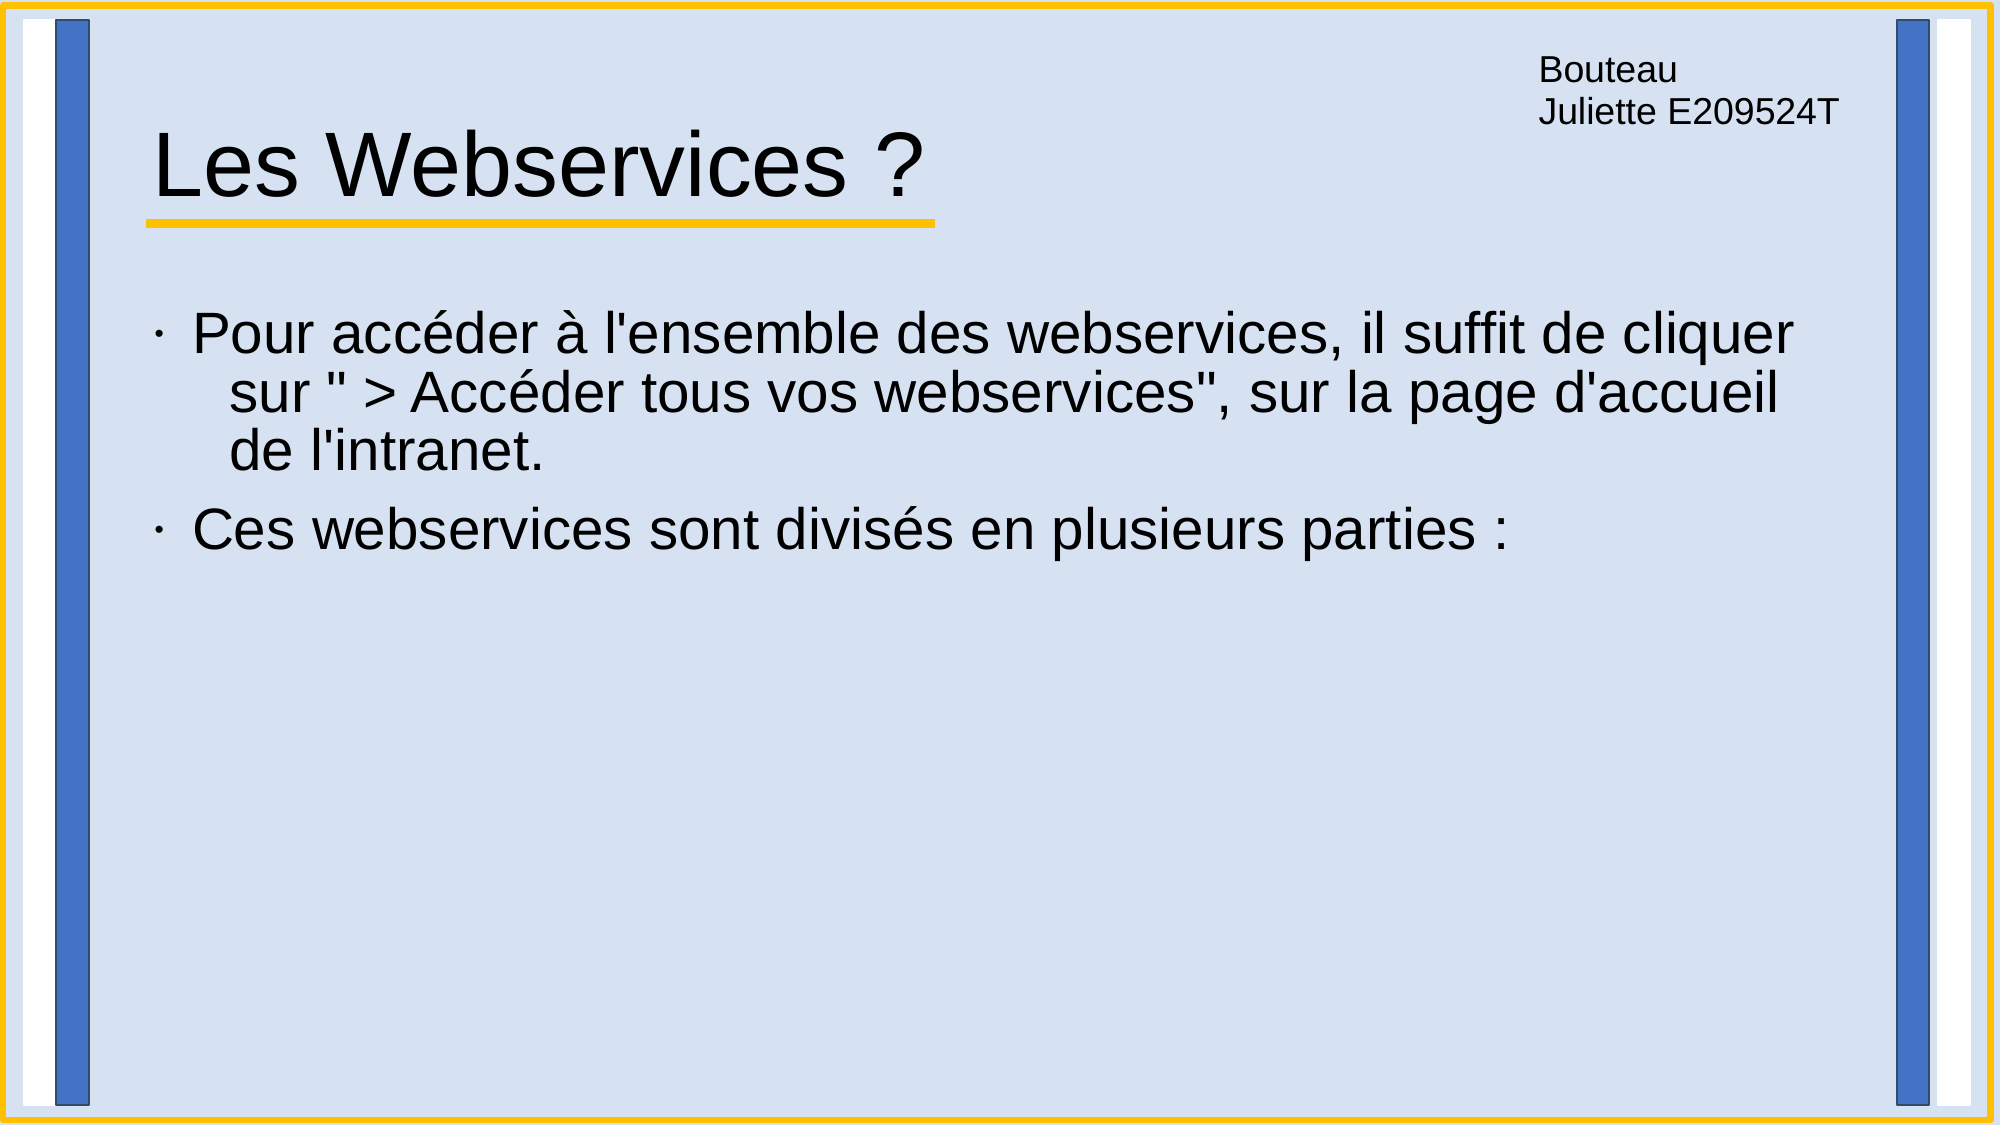

Bouteau
Juliette E209524T
# Les Webservices ?
Pour accéder à l'ensemble des webservices, il suffit de cliquer sur " > Accéder tous vos webservices", sur la page d'accueil de l'intranet.
Ces webservices sont divisés en plusieurs parties :